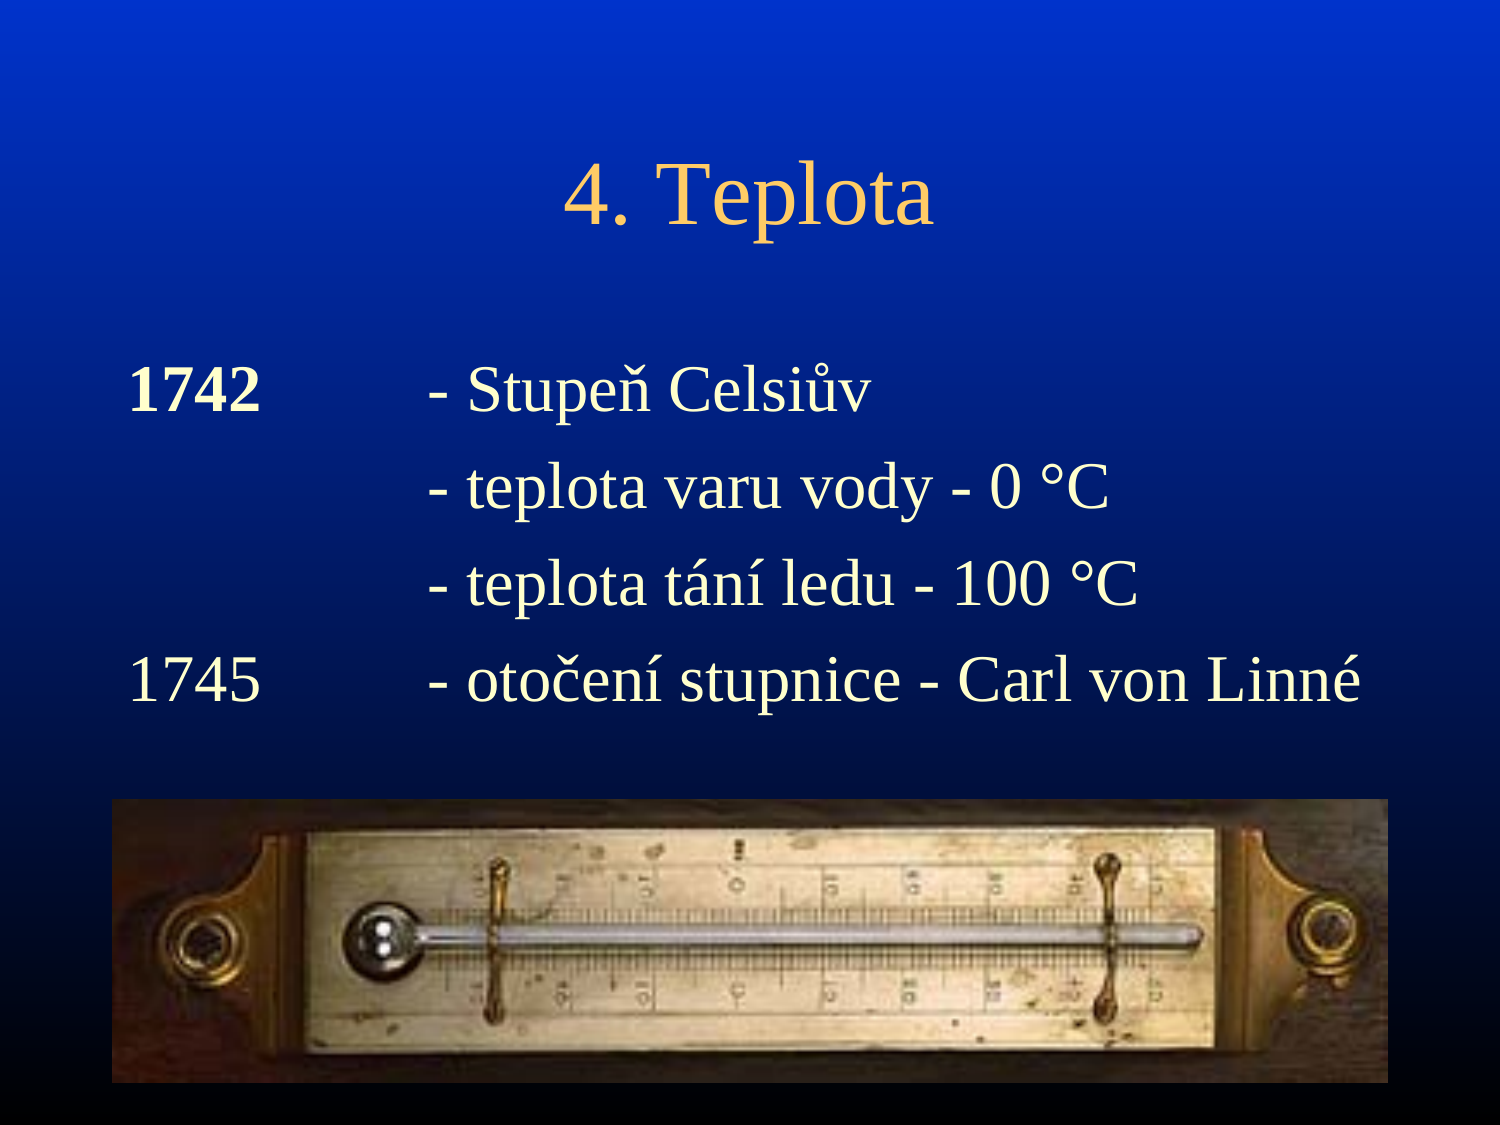

# 4. Teplota
1742 	- Stupeň Celsiův
			- teplota varu vody - 0 °C
			- teplota tání ledu - 100 °C
1745		- otočení stupnice - Carl von Linné
28